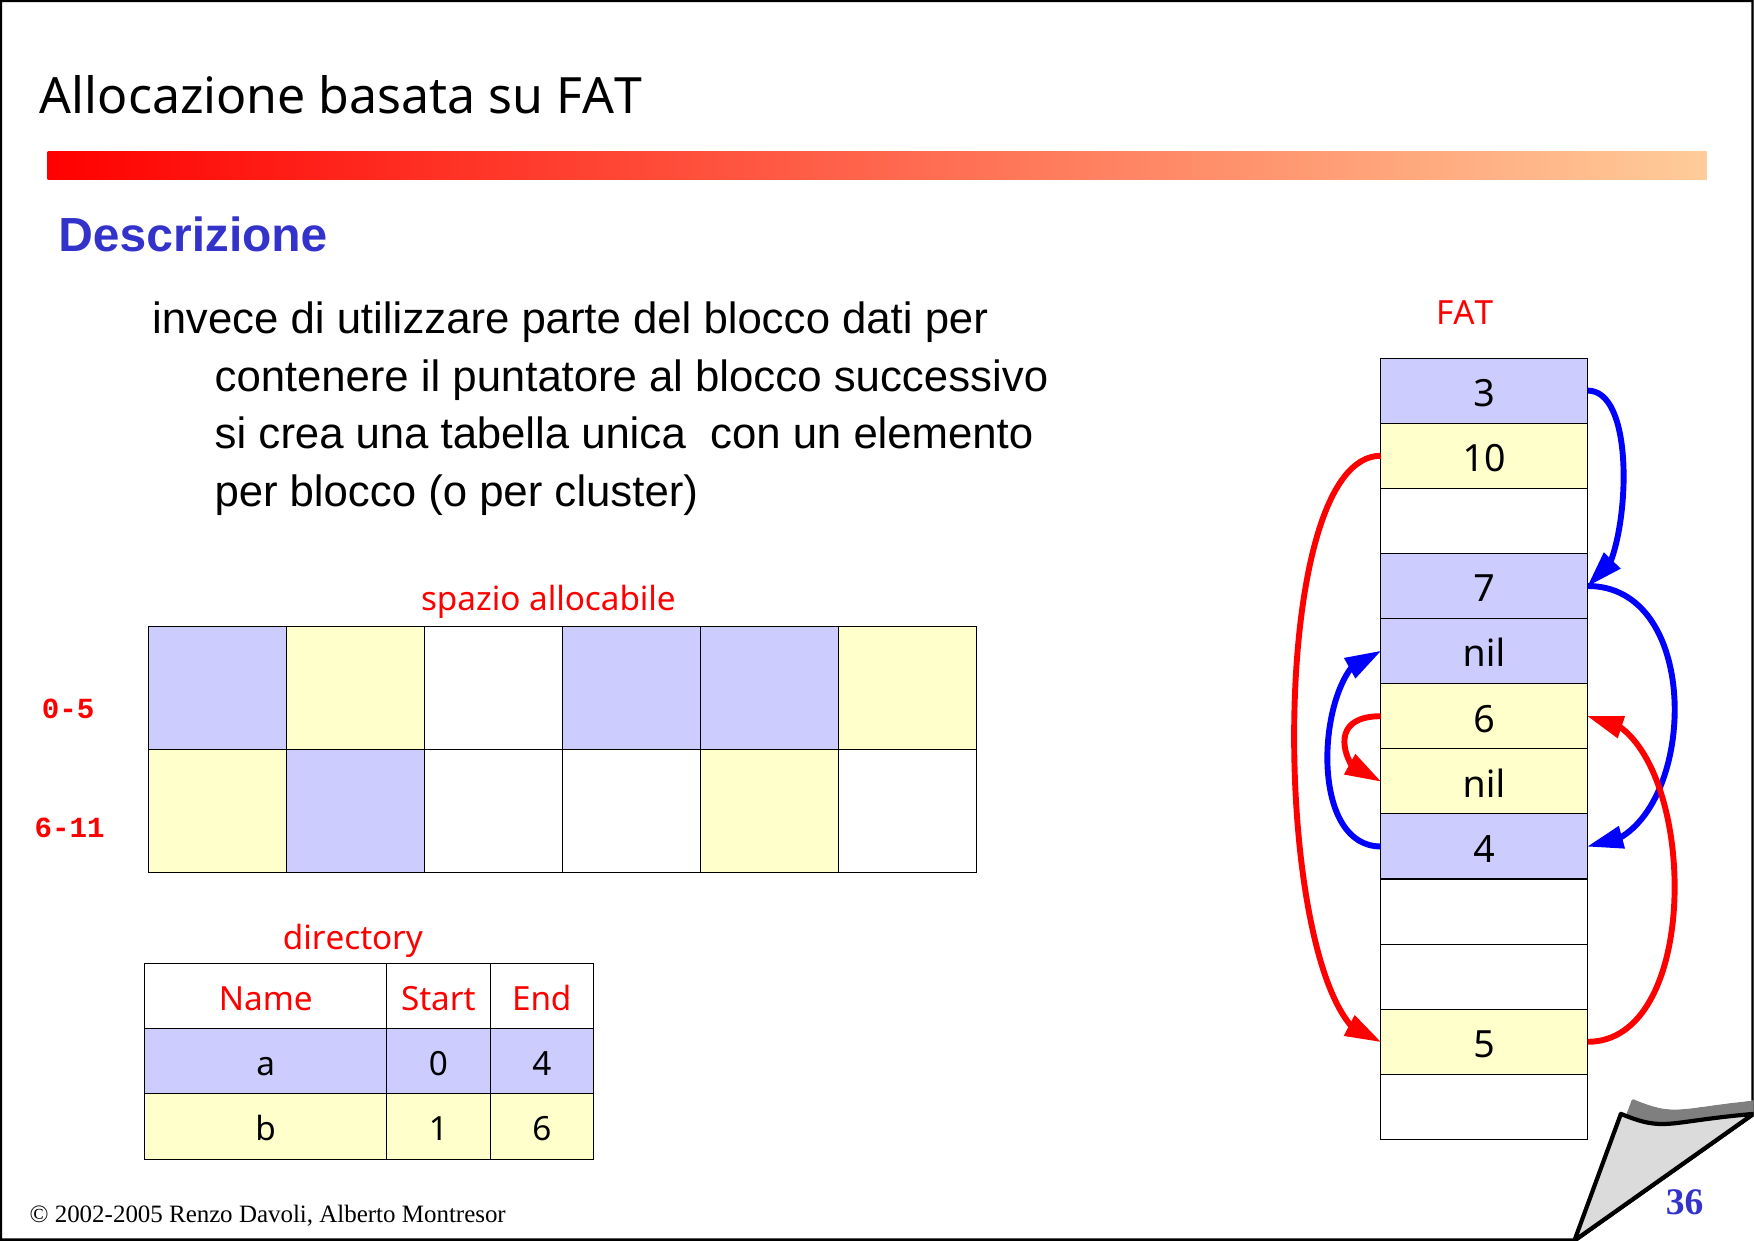

# Allocazione basata su FAT
Descrizione
invece di utilizzare parte del blocco dati per
contenere il puntatore al blocco successivo
si crea una tabella unica con un elemento
per blocco (o per cluster)
FAT
3
10
7
spazio allocabile
nil
6
0-5
nil
6-11
4
directory
Name
Start
End
5
a
0
4
b
1
6